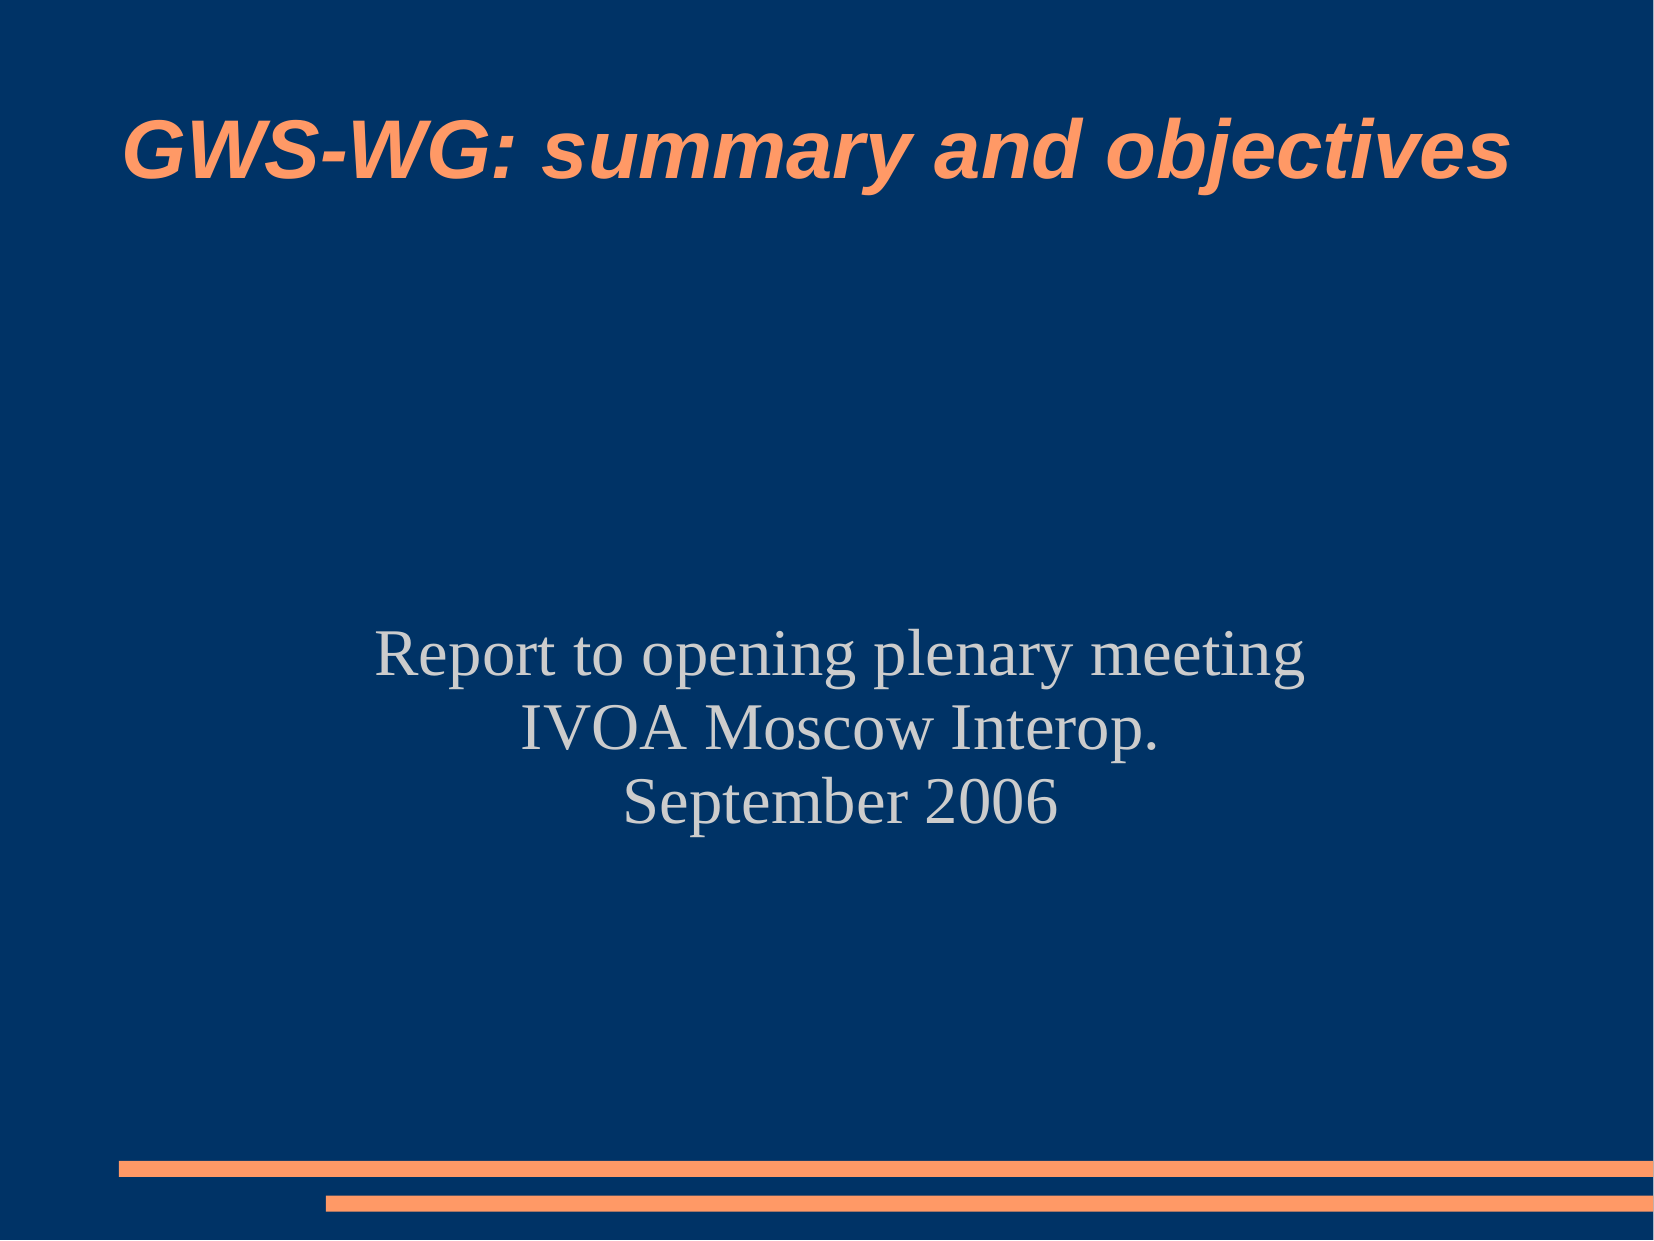

# GWS-WG: summary and objectives
Report to opening plenary meeting
IVOA Moscow Interop.
September 2006